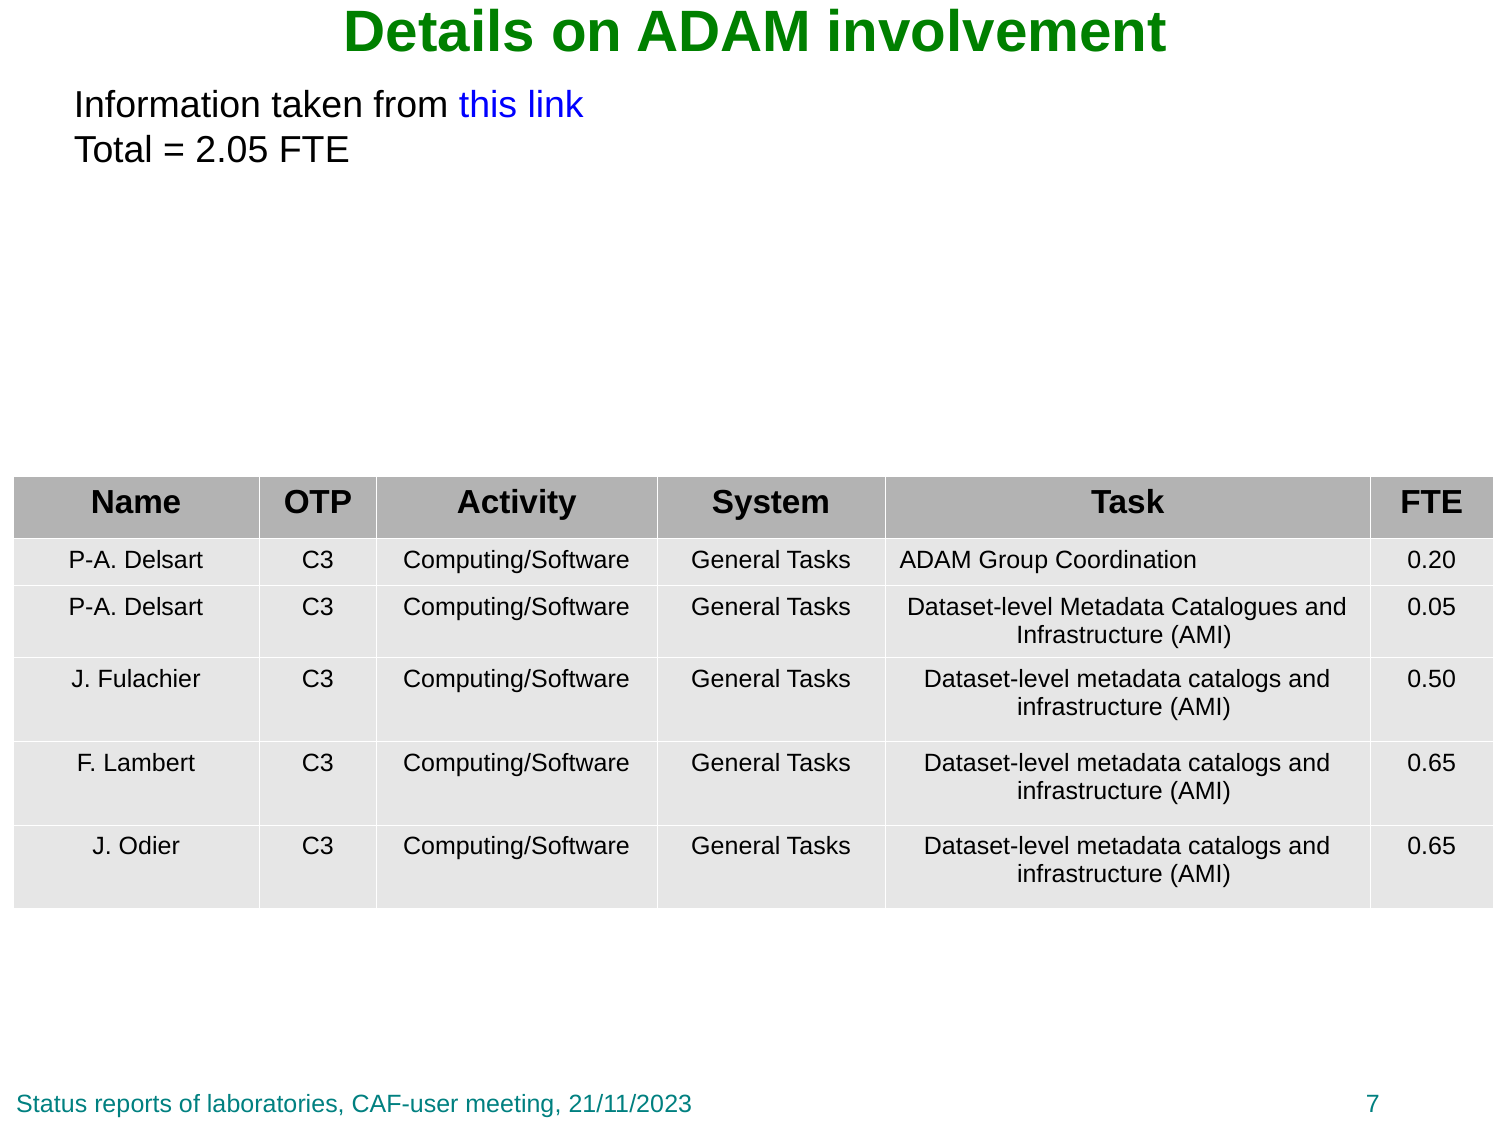

Details on ADAM involvement
Information taken from this link
Total = 2.05 FTE
| Name | OTP | Activity | System | Task | FTE |
| --- | --- | --- | --- | --- | --- |
| P-A. Delsart | C3 | Computing/Software | General Tasks | ADAM Group Coordination | 0.20 |
| P-A. Delsart | C3 | Computing/Software | General Tasks | Dataset-level Metadata Catalogues and Infrastructure (AMI) | 0.05 |
| J. Fulachier | C3 | Computing/Software | General Tasks | Dataset-level metadata catalogs and infrastructure (AMI) | 0.50 |
| F. Lambert | C3 | Computing/Software | General Tasks | Dataset-level metadata catalogs and infrastructure (AMI) | 0.65 |
| J. Odier | C3 | Computing/Software | General Tasks | Dataset-level metadata catalogs and infrastructure (AMI) | 0.65 |